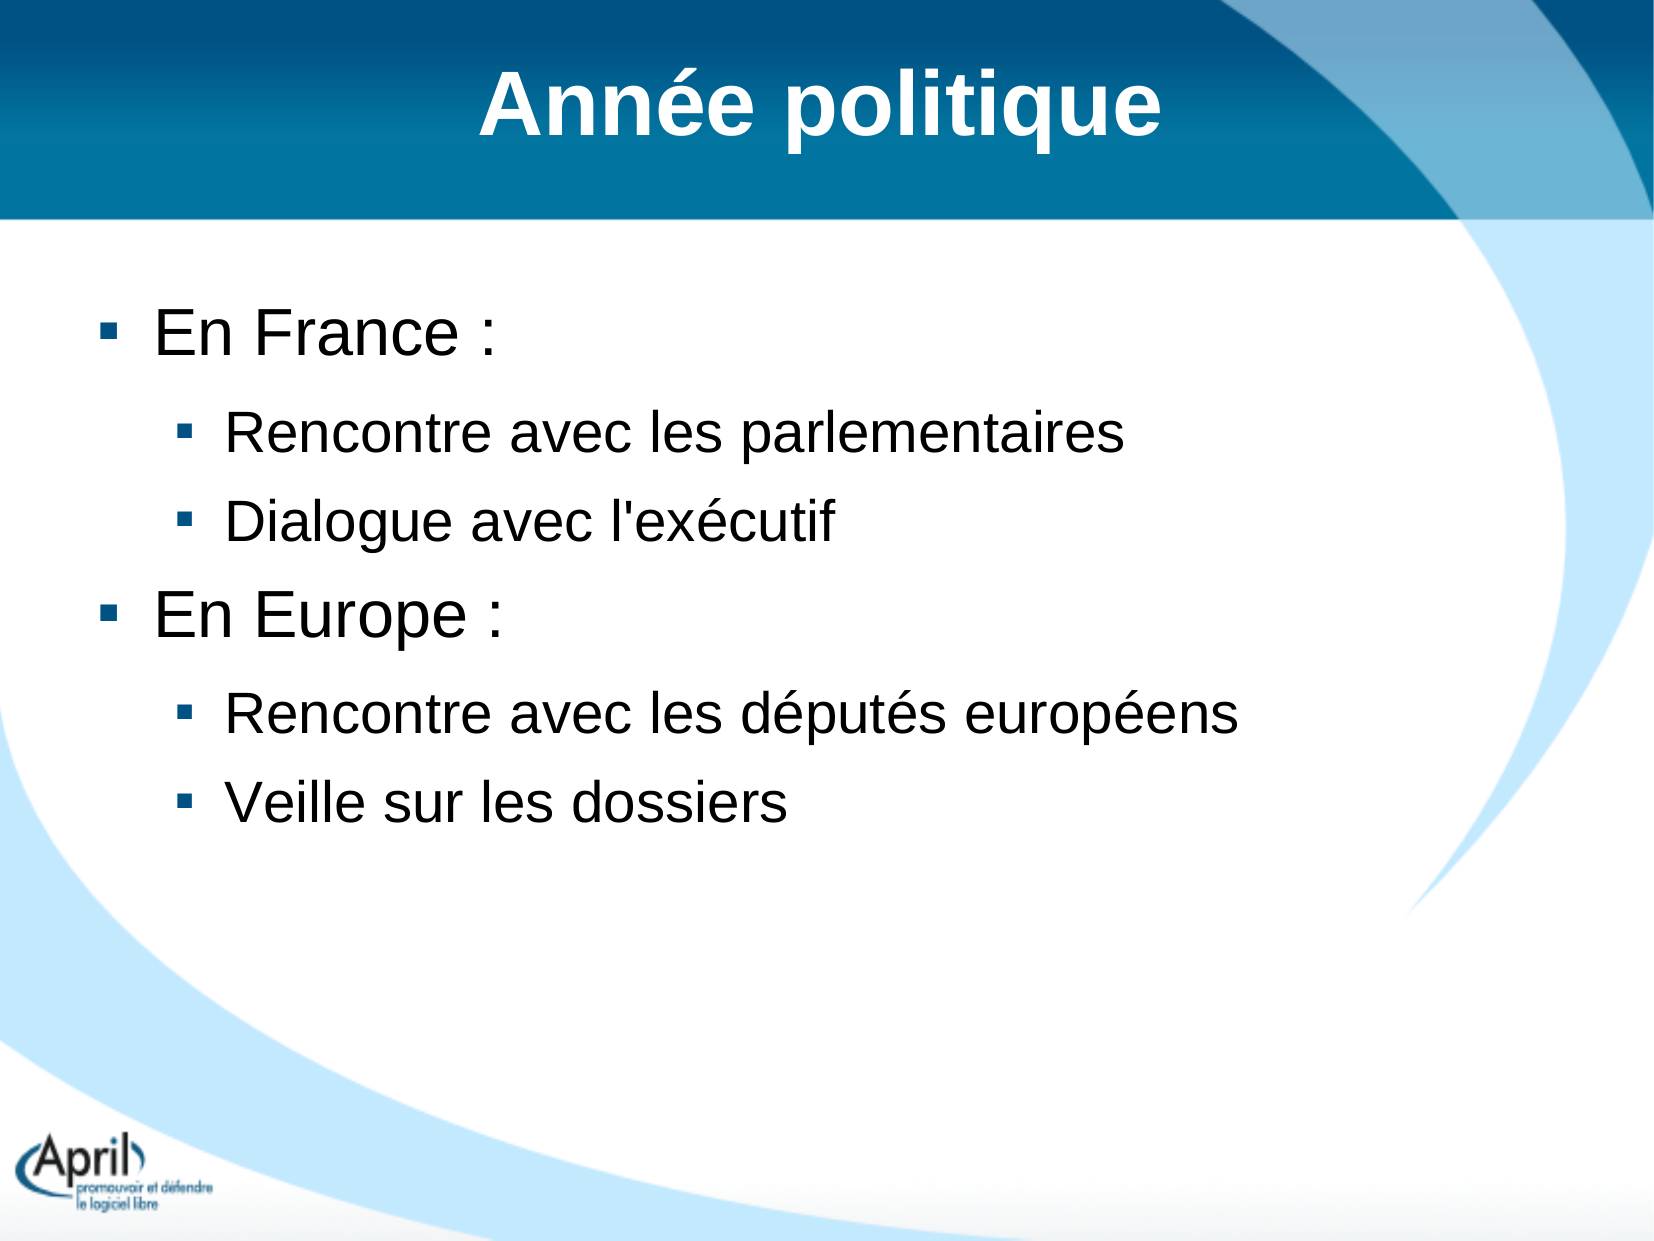

# Année politique
En France :
Rencontre avec les parlementaires
Dialogue avec l'exécutif
En Europe :
Rencontre avec les députés européens
Veille sur les dossiers